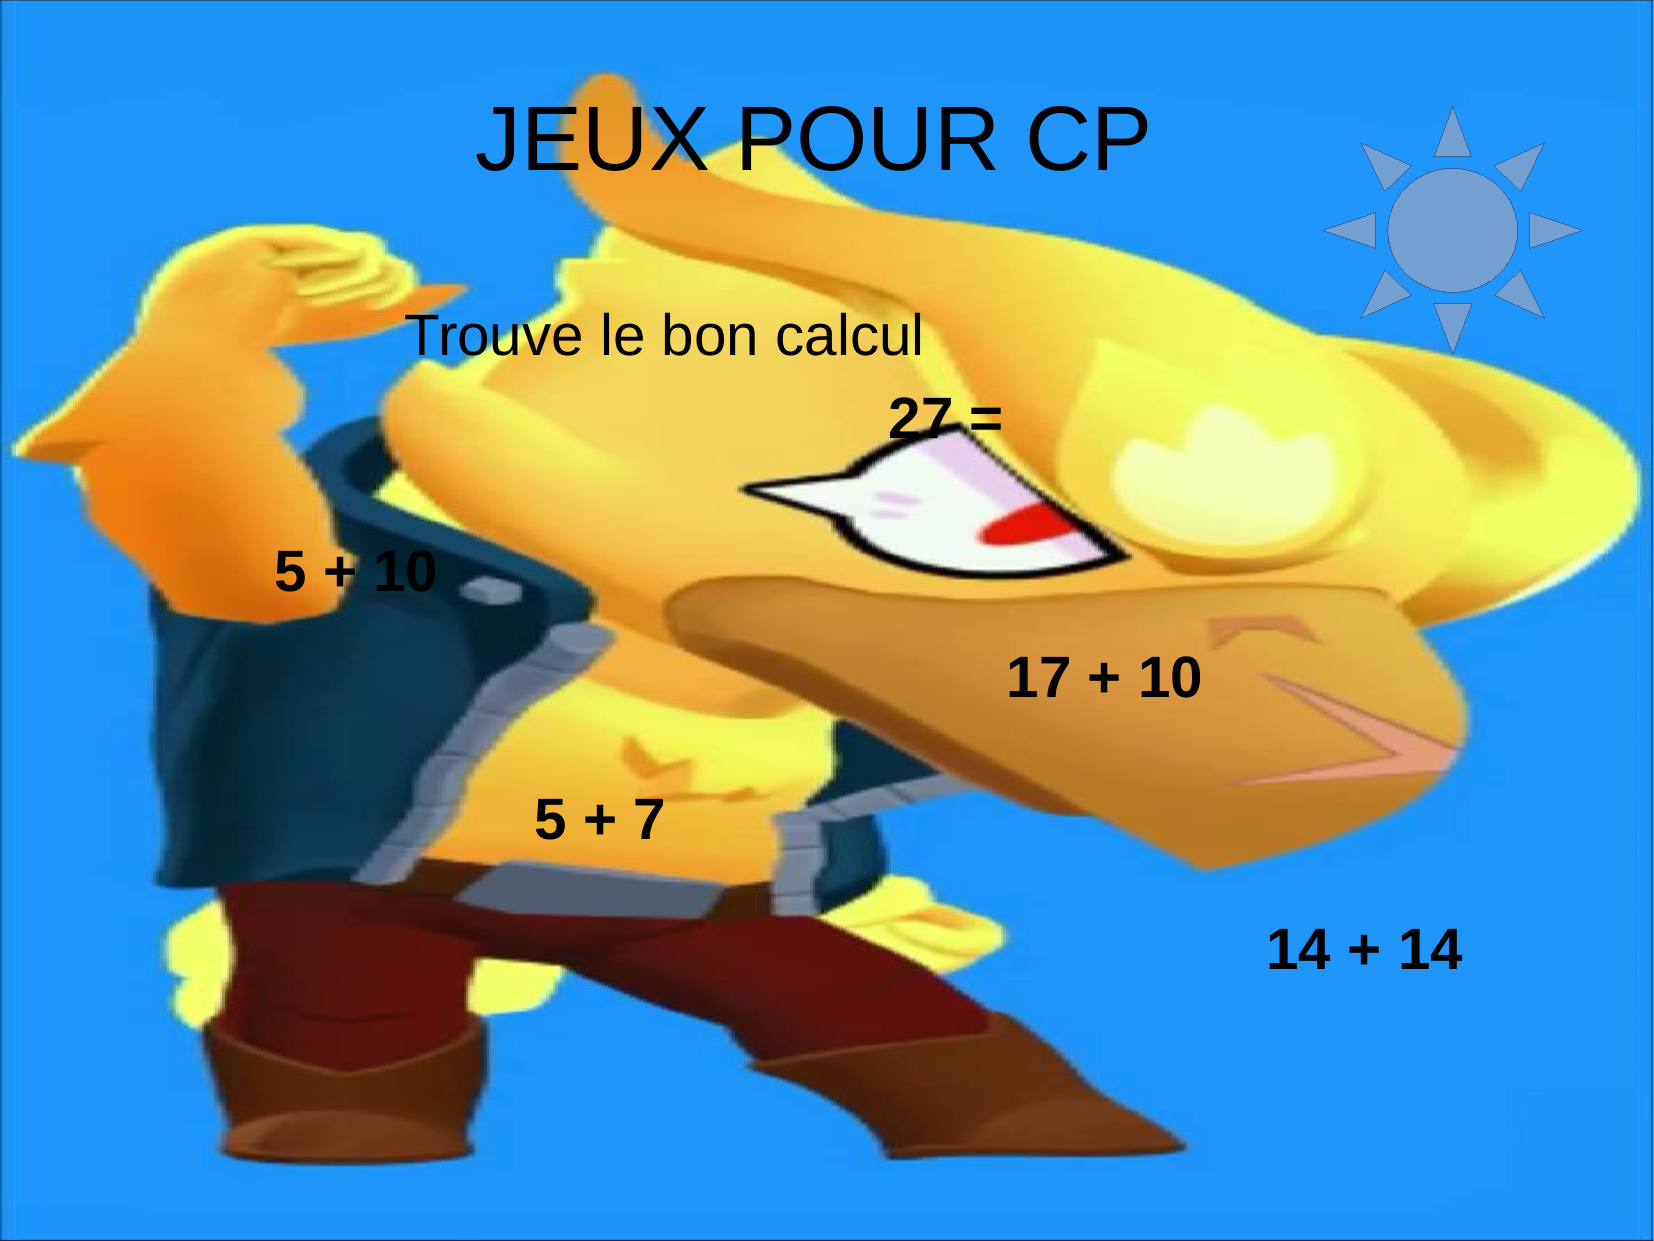

# JEUX POUR CP
Trouve le bon calcul
27 =
5 + 10
17 + 10
5 + 7
14 + 14